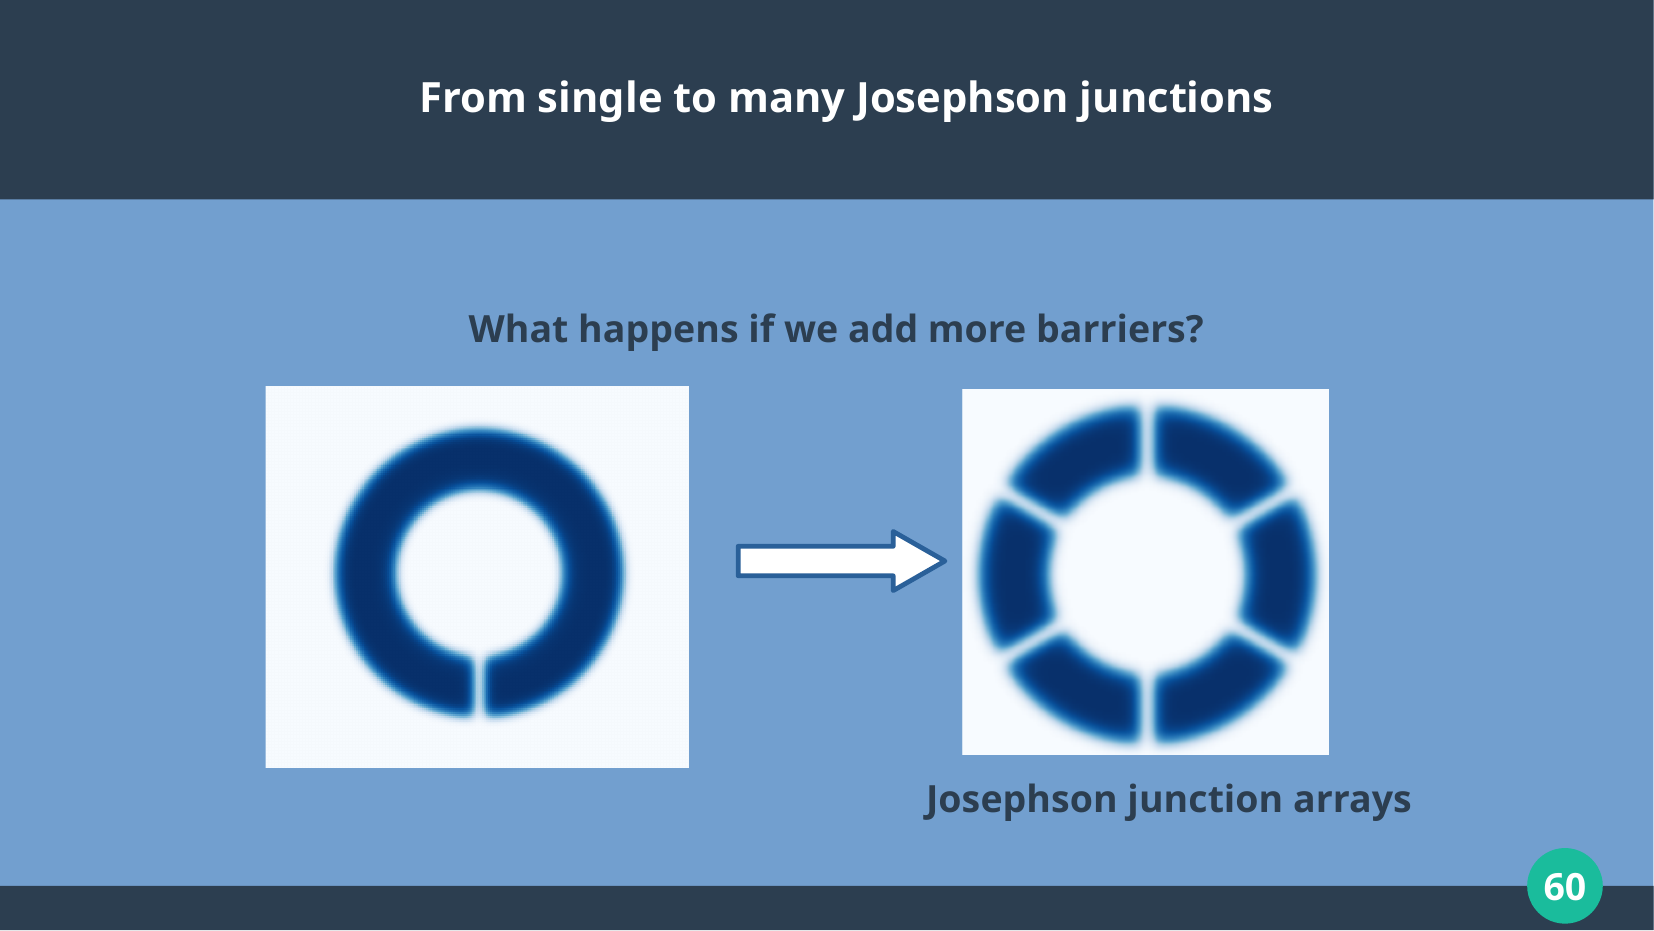

# From single to many Josephson junctions
What happens if we add more barriers?
Josephson junction arrays